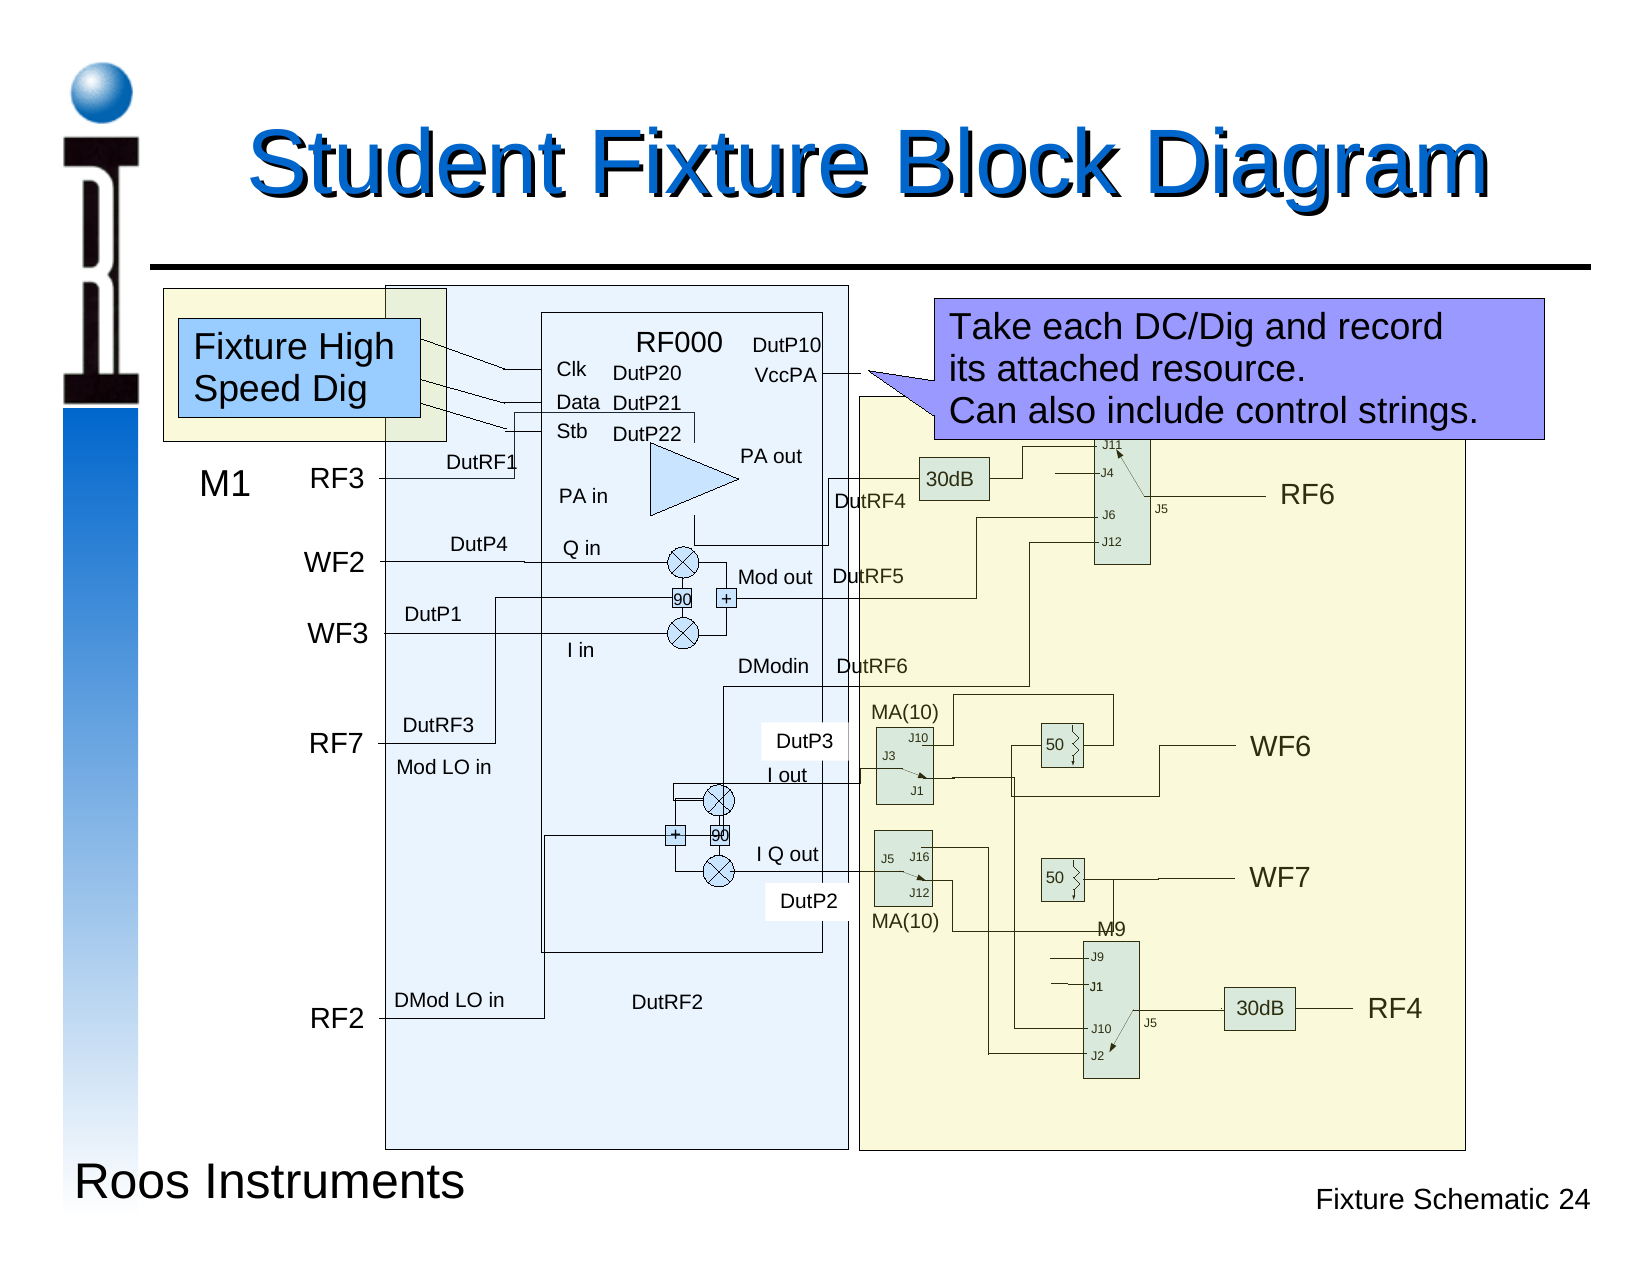

# Student Fixture Block Diagram
Take each DC/Dig and record
its attached resource.
Can also include control strings.
Fixture High
Speed Dig
RF000
DutP10
Clk
DutP20
VccPA
Data
DutP21
M9
Stb
DutP22
J11
PA out
DutRF1
RF3
M1
J4
30dB
RF6
PA in
DutRF4
J5
J6
DutP4
J12
Q in
WF2
DutRF5
Mod out
+
90
DutP1
WF3
I in
DutRF6
DModin
MA(10)
DutRF3
RF7
WF6
DutP3
J10
50
J3
Mod LO in
I out
J1
+
90
I Q out
J16
J5
WF7
50
J12
DutP2
MA(10)
M9
J9
J1
J1
DMod LO in
DutRF2
RF4
30dB
RF2
J5
J10
J2
24